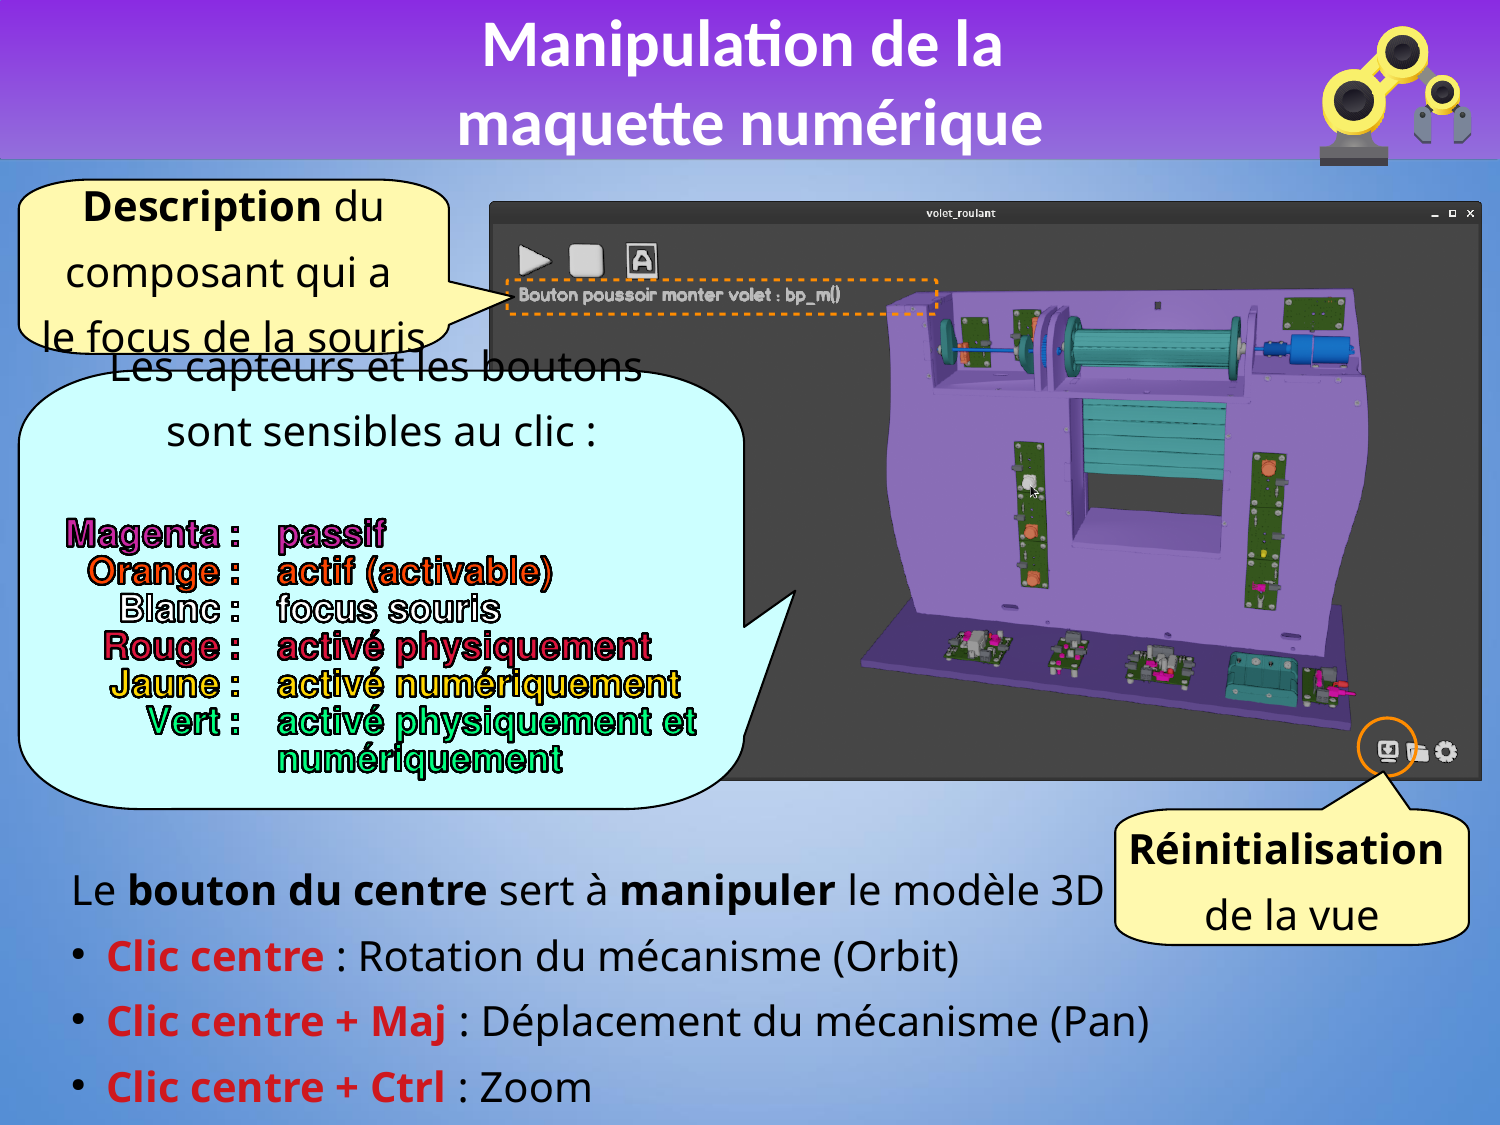

Manipulation de la
maquette numérique
Magenta :
Orange :
Blanc :
Rouge :
Jaune :
Vert :
passif
actif (activable)
focus souris
activé physiquement
activé numériquement
activé physiquement et
numériquement
Description du
composant qui a
le focus de la souris
Les capteurs et les boutons
sont sensibles au clic :
Réinitialisation
de la vue
Le bouton du centre sert à manipuler le modèle 3D :
Clic centre : Rotation du mécanisme (Orbit)
Clic centre + Maj : Déplacement du mécanisme (Pan)
Clic centre + Ctrl : Zoom
Molette : Zoom